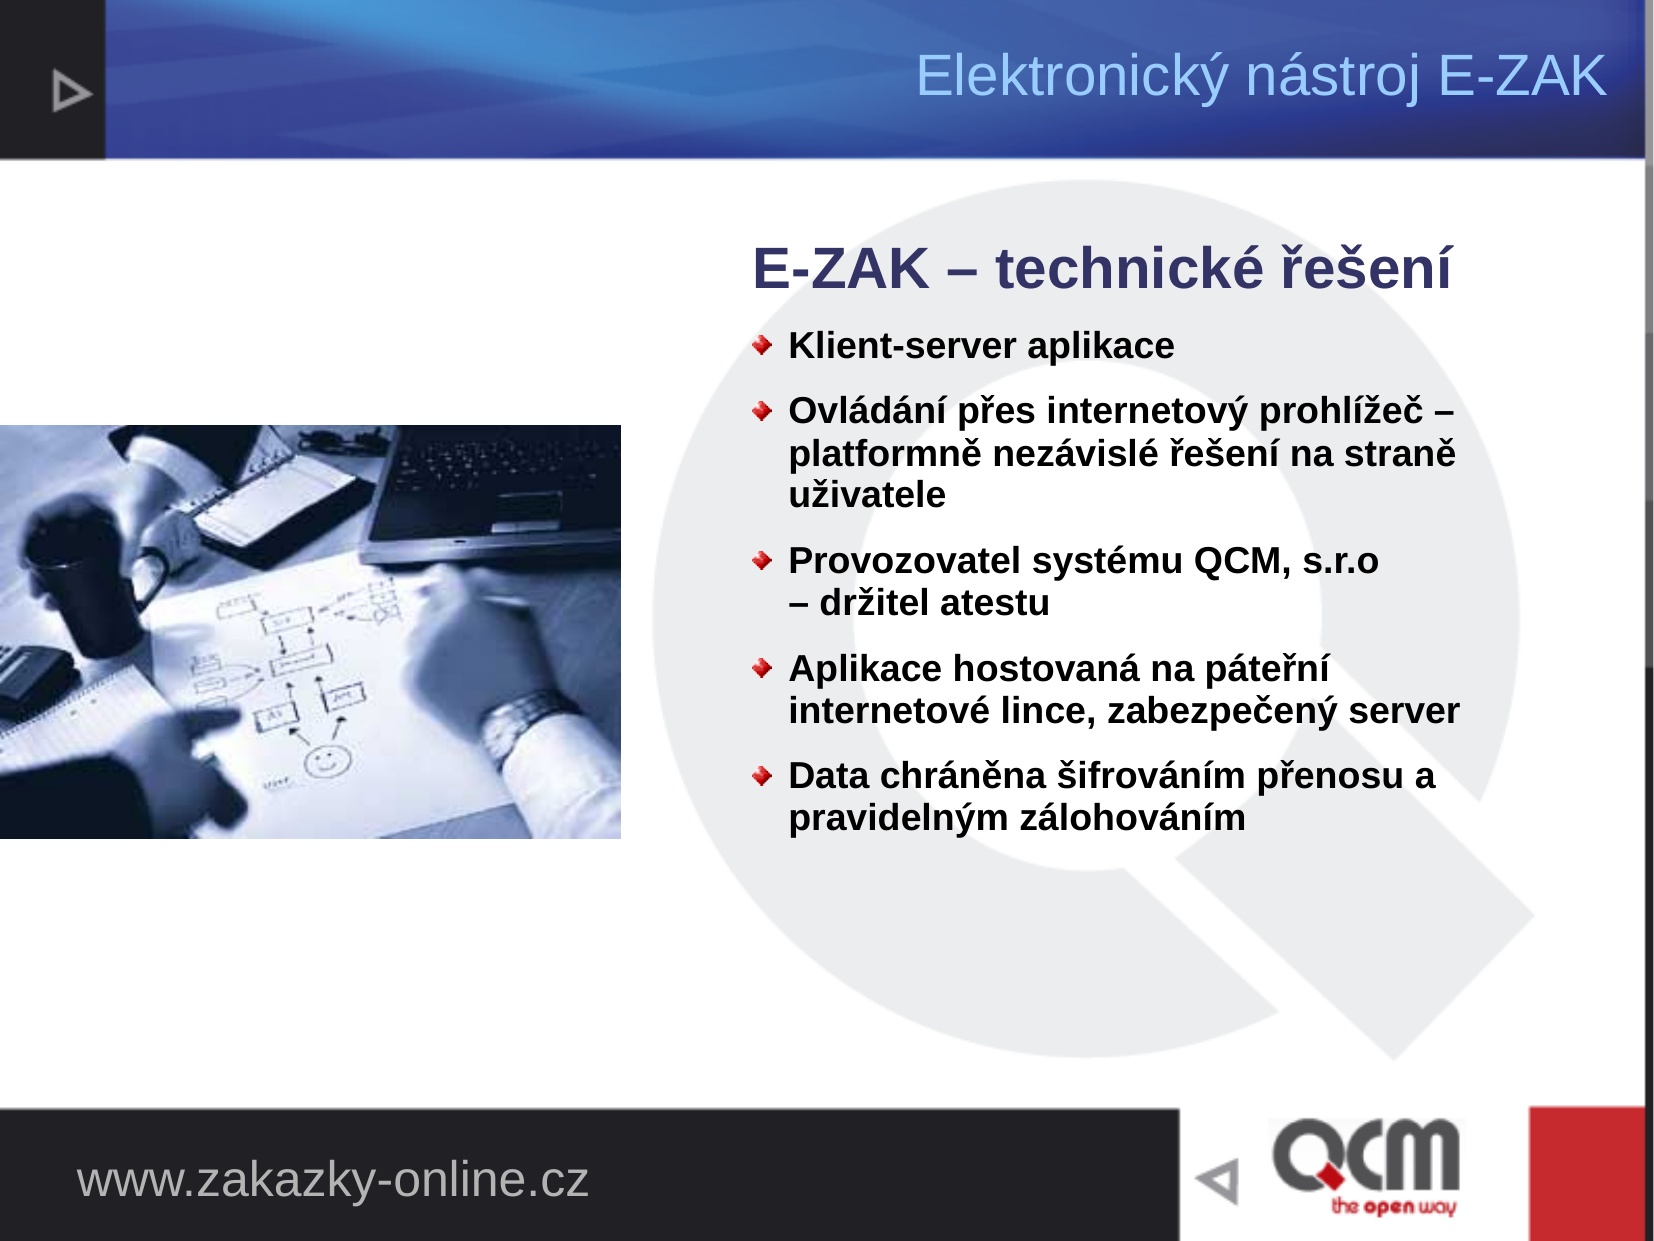

E-ZAK – technické řešení
Klient-server aplikace
Ovládání přes internetový prohlížeč – platformně nezávislé řešení na straně uživatele
Provozovatel systému QCM, s.r.o
– držitel atestu
Aplikace hostovaná na páteřní internetové lince, zabezpečený server
Data chráněna šifrováním přenosu a pravidelným zálohováním